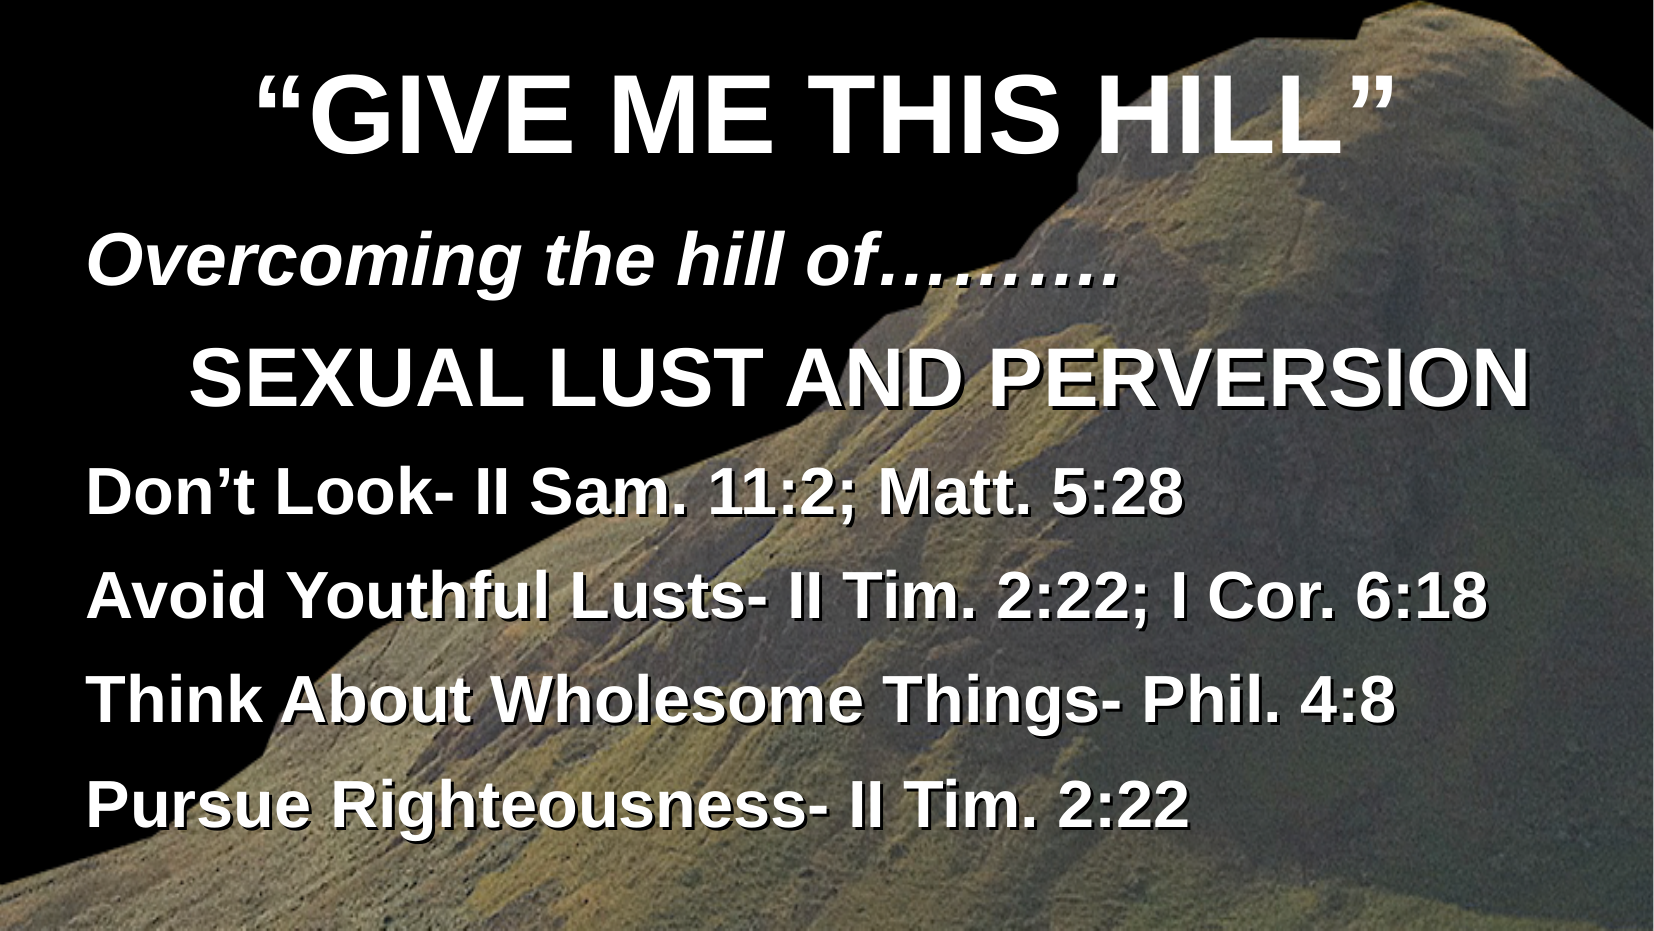

# “GIVE ME THIS HILL”
Overcoming the hill of……….
SEXUAL LUST AND PERVERSION
Don’t Look- II Sam. 11:2; Matt. 5:28
Avoid Youthful Lusts- II Tim. 2:22; I Cor. 6:18
Think About Wholesome Things- Phil. 4:8
Pursue Righteousness- II Tim. 2:22